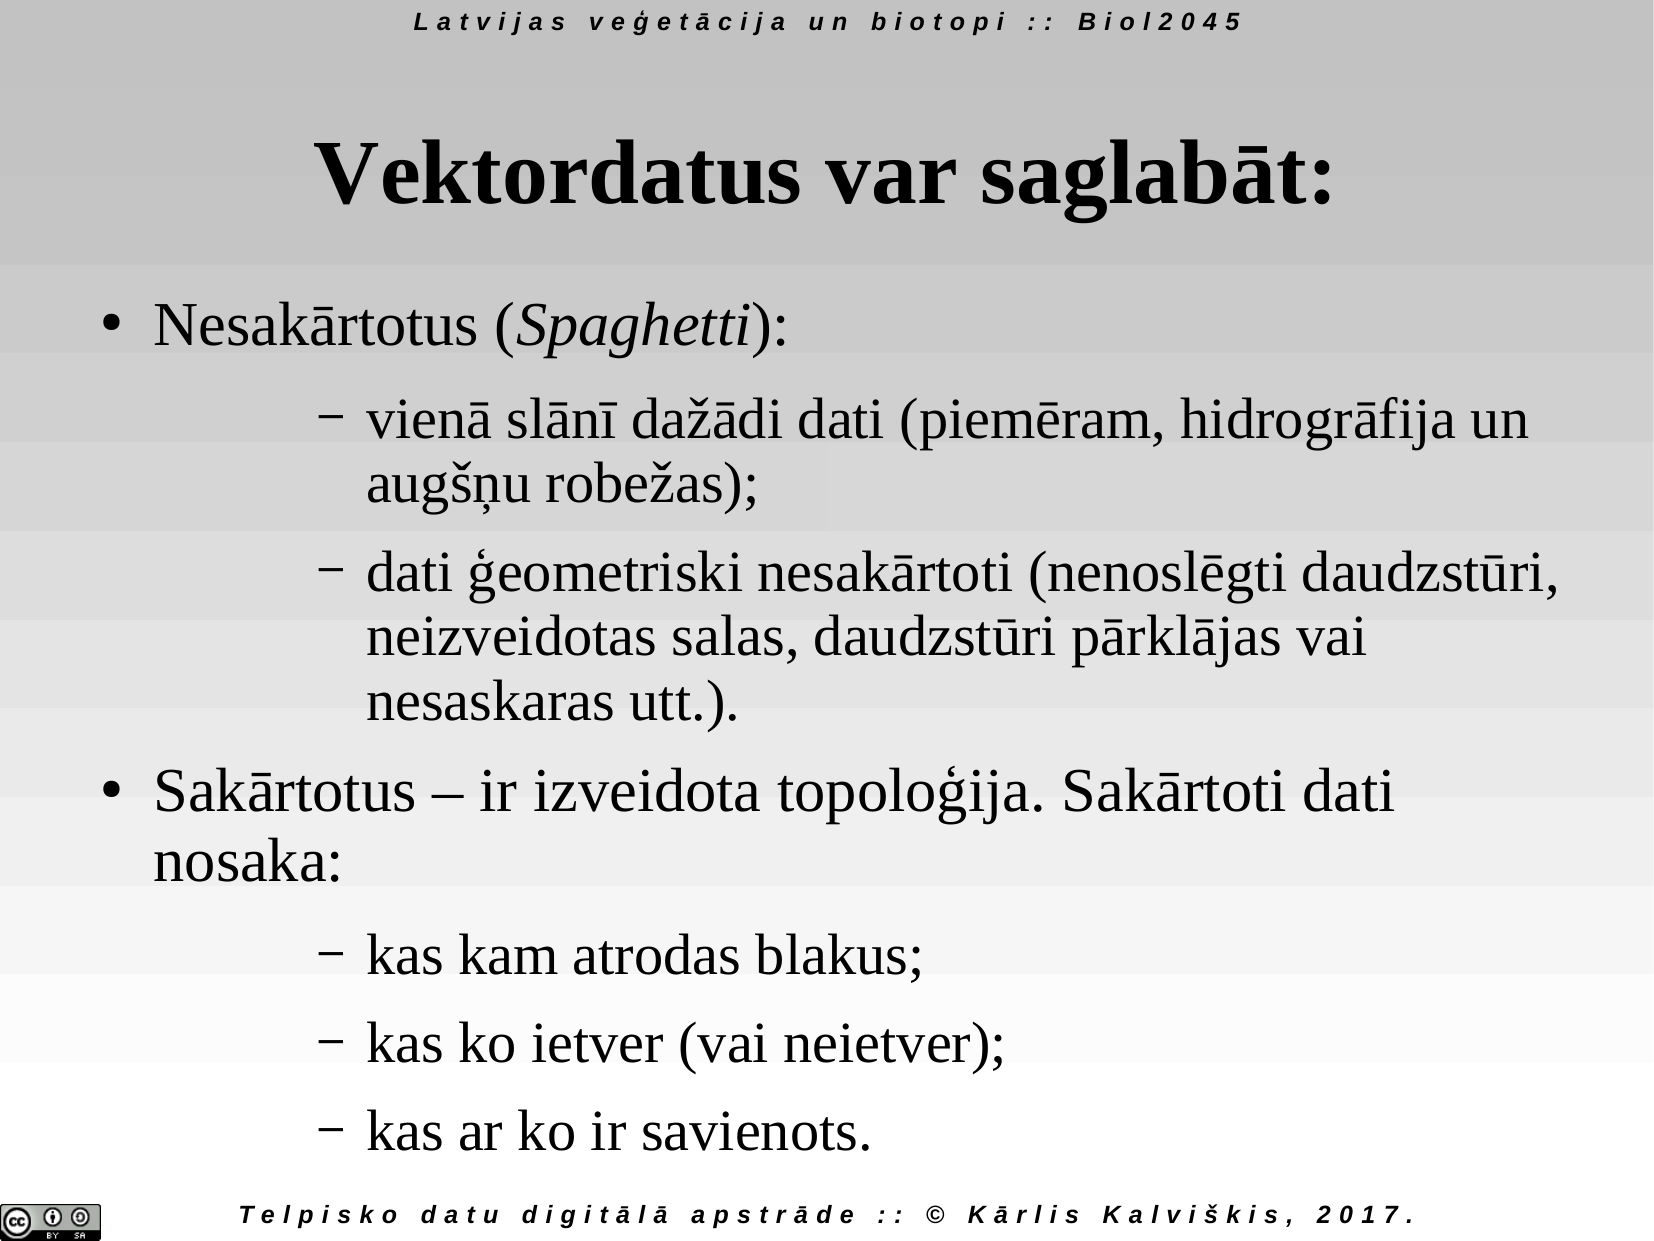

# Vektordatus var saglabāt:
Nesakārtotus (Spaghetti):
vienā slānī dažādi dati (piemēram, hidrogrāfija un augšņu robežas);
dati ģeometriski nesakārtoti (nenoslēgti daudzstūri, neizveidotas salas, daudzstūri pārklājas vai nesaskaras utt.).
Sakārtotus – ir izveidota topoloģija. Sakārtoti dati nosaka:
kas kam atrodas blakus;
kas ko ietver (vai neietver);
kas ar ko ir savienots.